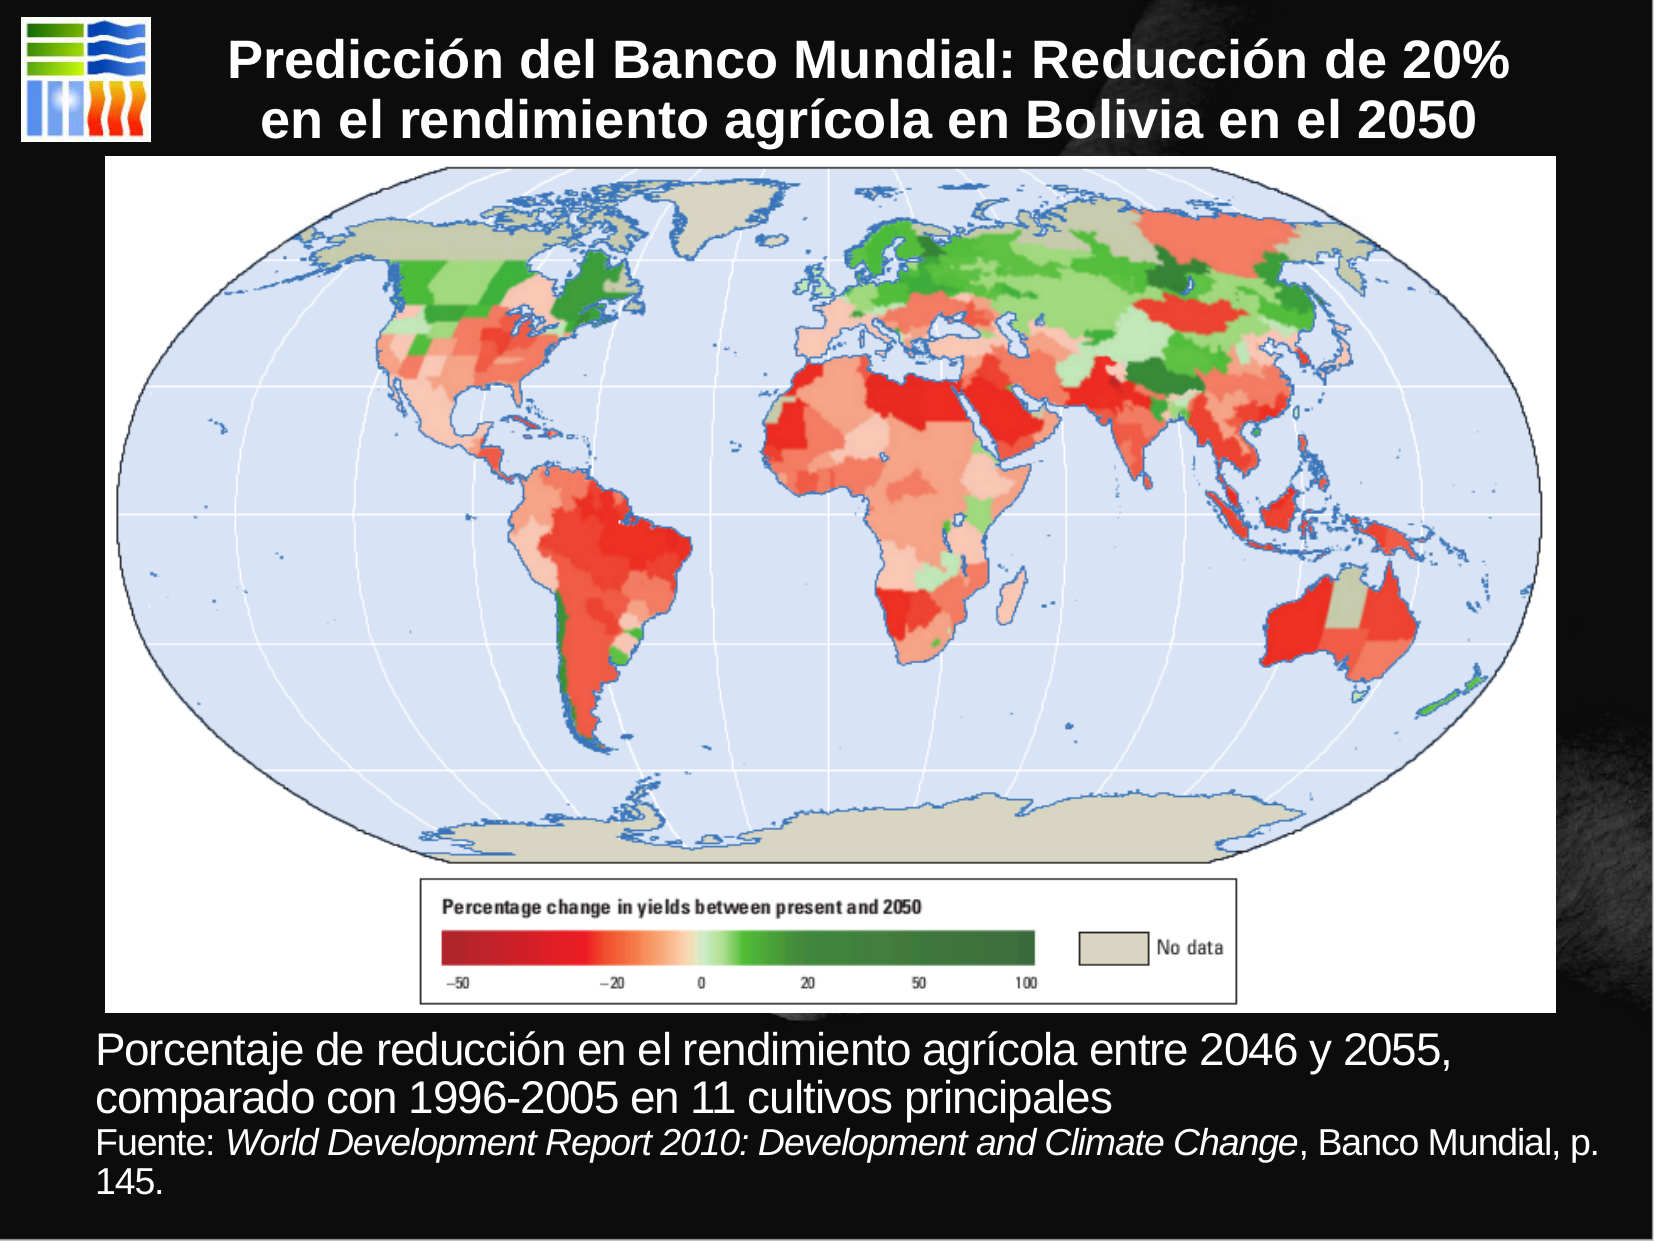

# Predicción del Banco Mundial: Reducción de 20% en el rendimiento agrícola en Bolivia en el 2050
Según el MMAyA (2009), emisiones crecieron de 38,6 MTn CO2-eq en 1990 a 91,7 MTn CO2-eq en 2004.
Porcentaje de reducción en el rendimiento agrícola entre 2046 y 2055, comparado con 1996-2005 en 11 cultivos principales
Fuente: World Development Report 2010: Development and Climate Change, Banco Mundial, p. 145.